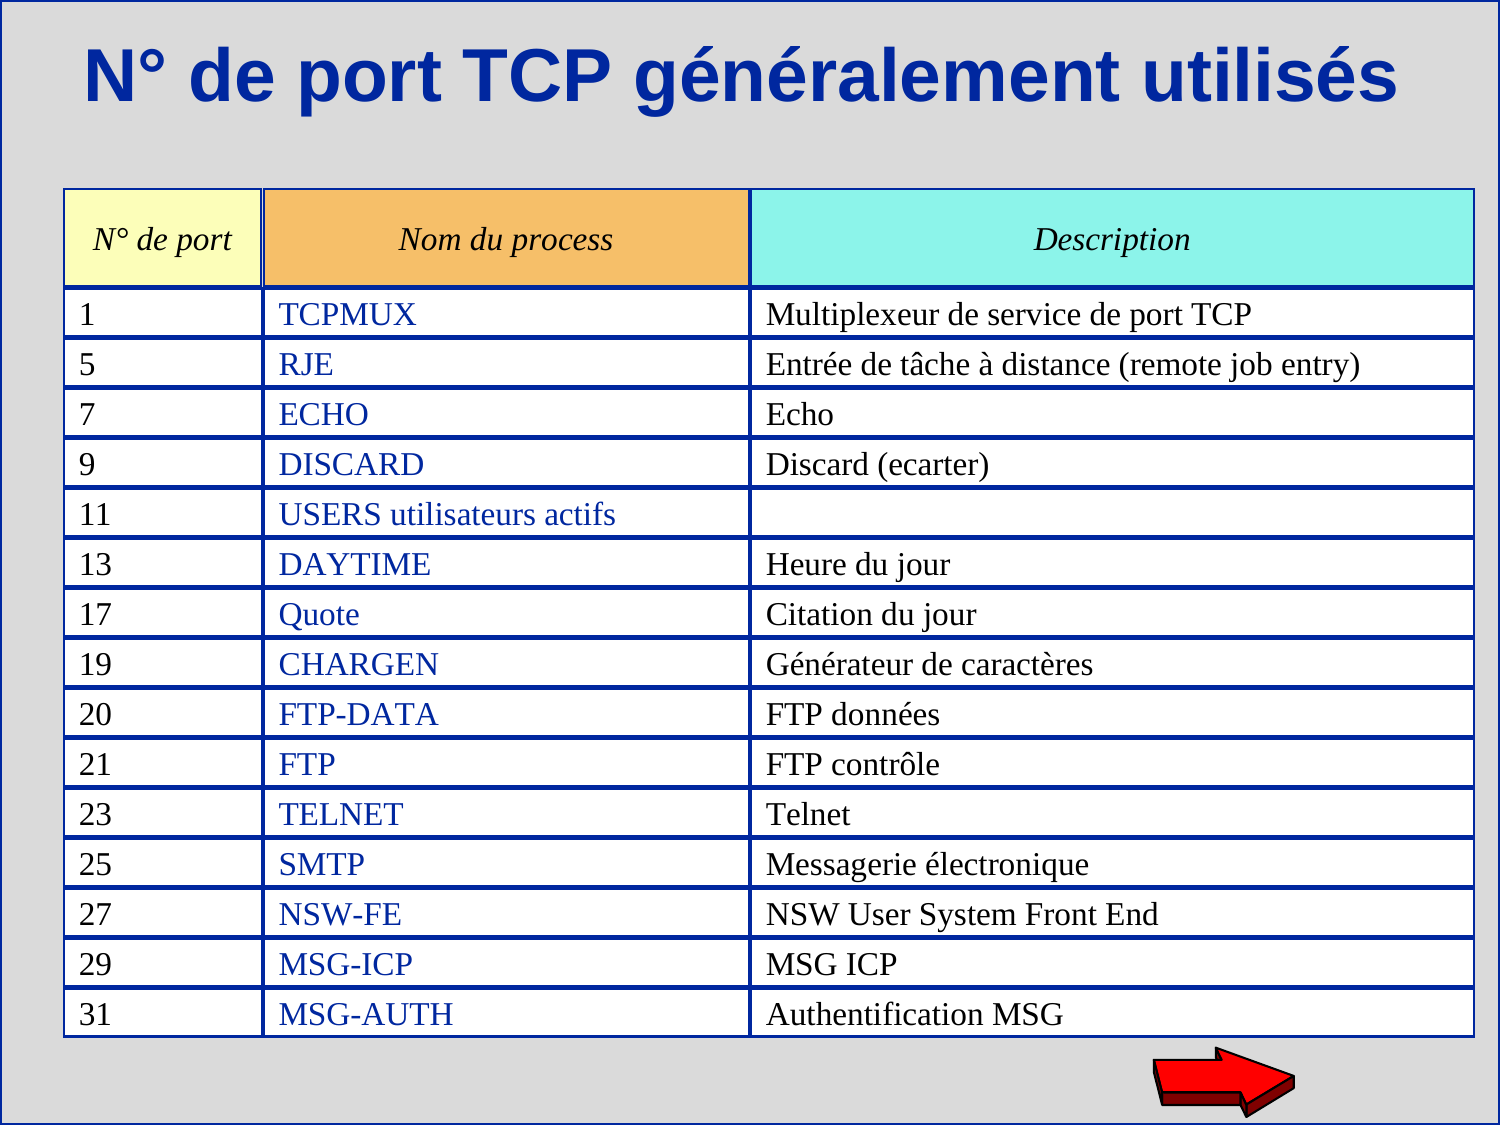

# N° de port TCP généralement utilisés
N° de port
Nom du process
Description
1
TCPMUX
Multiplexeur de service de port TCP
5
RJE
Entrée de tâche à distance (remote job entry)
7
ECHO
Echo
9
DISCARD
Discard (ecarter)
11
USERS utilisateurs actifs
13
DAYTIME
Heure du jour
17
Quote
Citation du jour
19
CHARGEN
Générateur de caractères
20
FTP-DATA
FTP données
21
FTP
FTP contrôle
23
TELNET
Telnet
25
SMTP
Messagerie électronique
27
NSW-FE
NSW User System Front End
29
MSG-ICP
MSG ICP
31
MSG-AUTH
Authentification MSG
<date/time> Michel BESSON